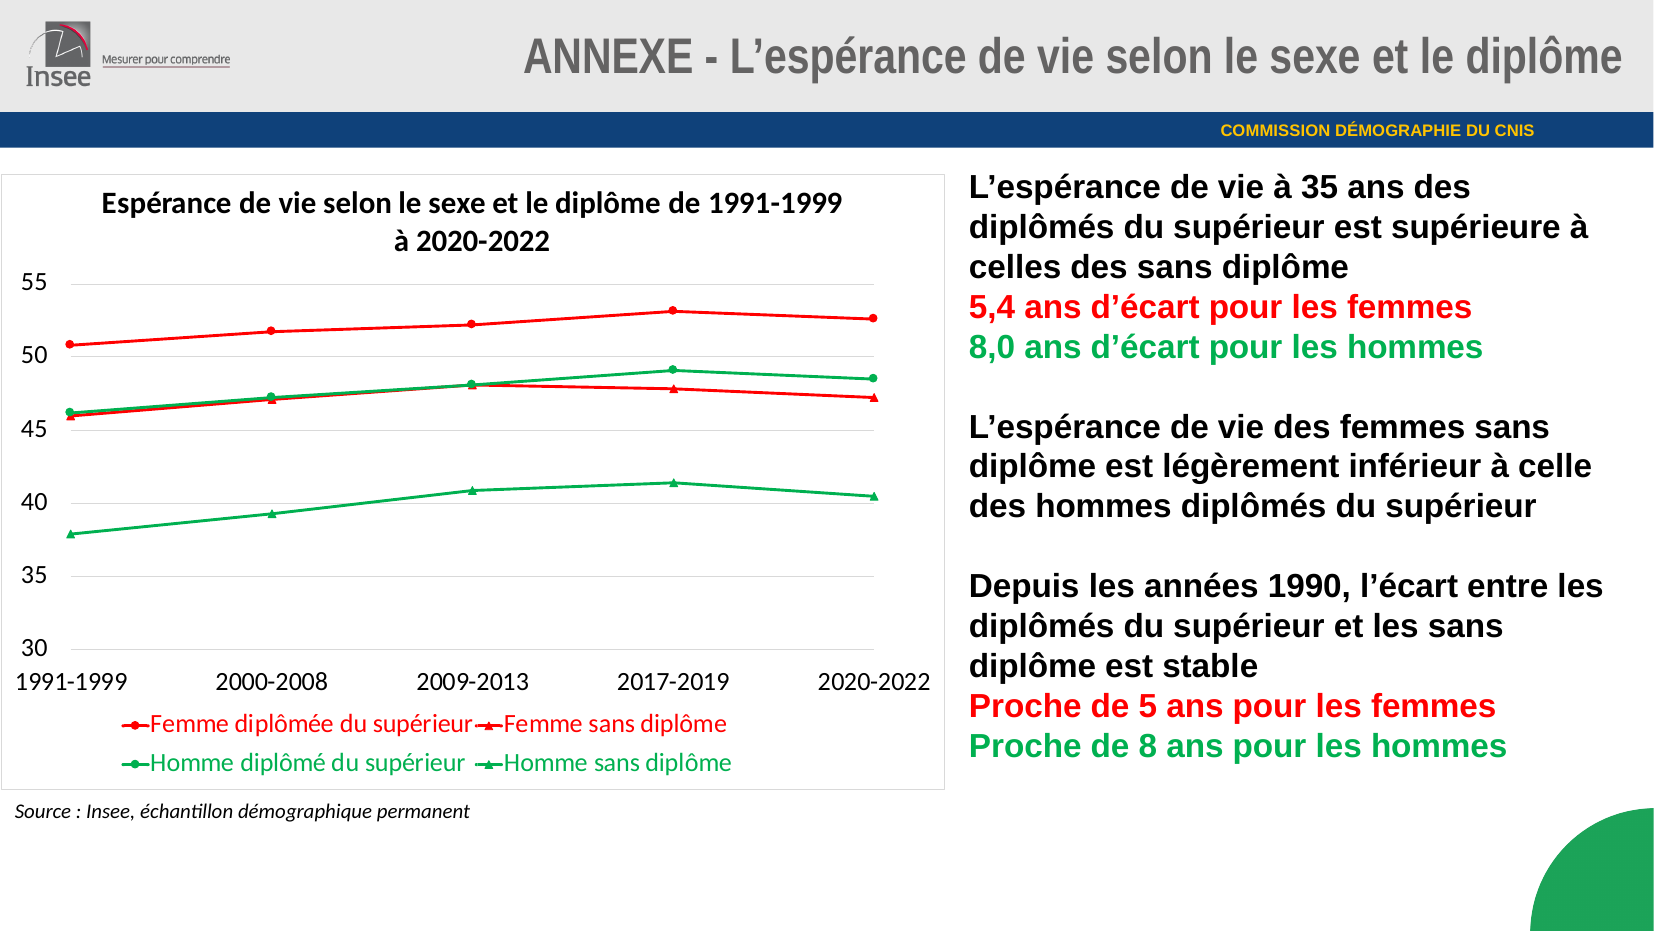

# ANNEXE - L’espérance de vie selon le sexe et le diplôme
Commission démographie du Cnis
L’espérance de vie à 35 ans des diplômés du supérieur est supérieure à celles des sans diplôme
5,4 ans d’écart pour les femmes
8,0 ans d’écart pour les hommes
L’espérance de vie des femmes sans diplôme est légèrement inférieur à celle des hommes diplômés du supérieur
Depuis les années 1990, l’écart entre les diplômés du supérieur et les sans diplôme est stable
Proche de 5 ans pour les femmes
Proche de 8 ans pour les hommes
Source : Insee, échantillon démographique permanent